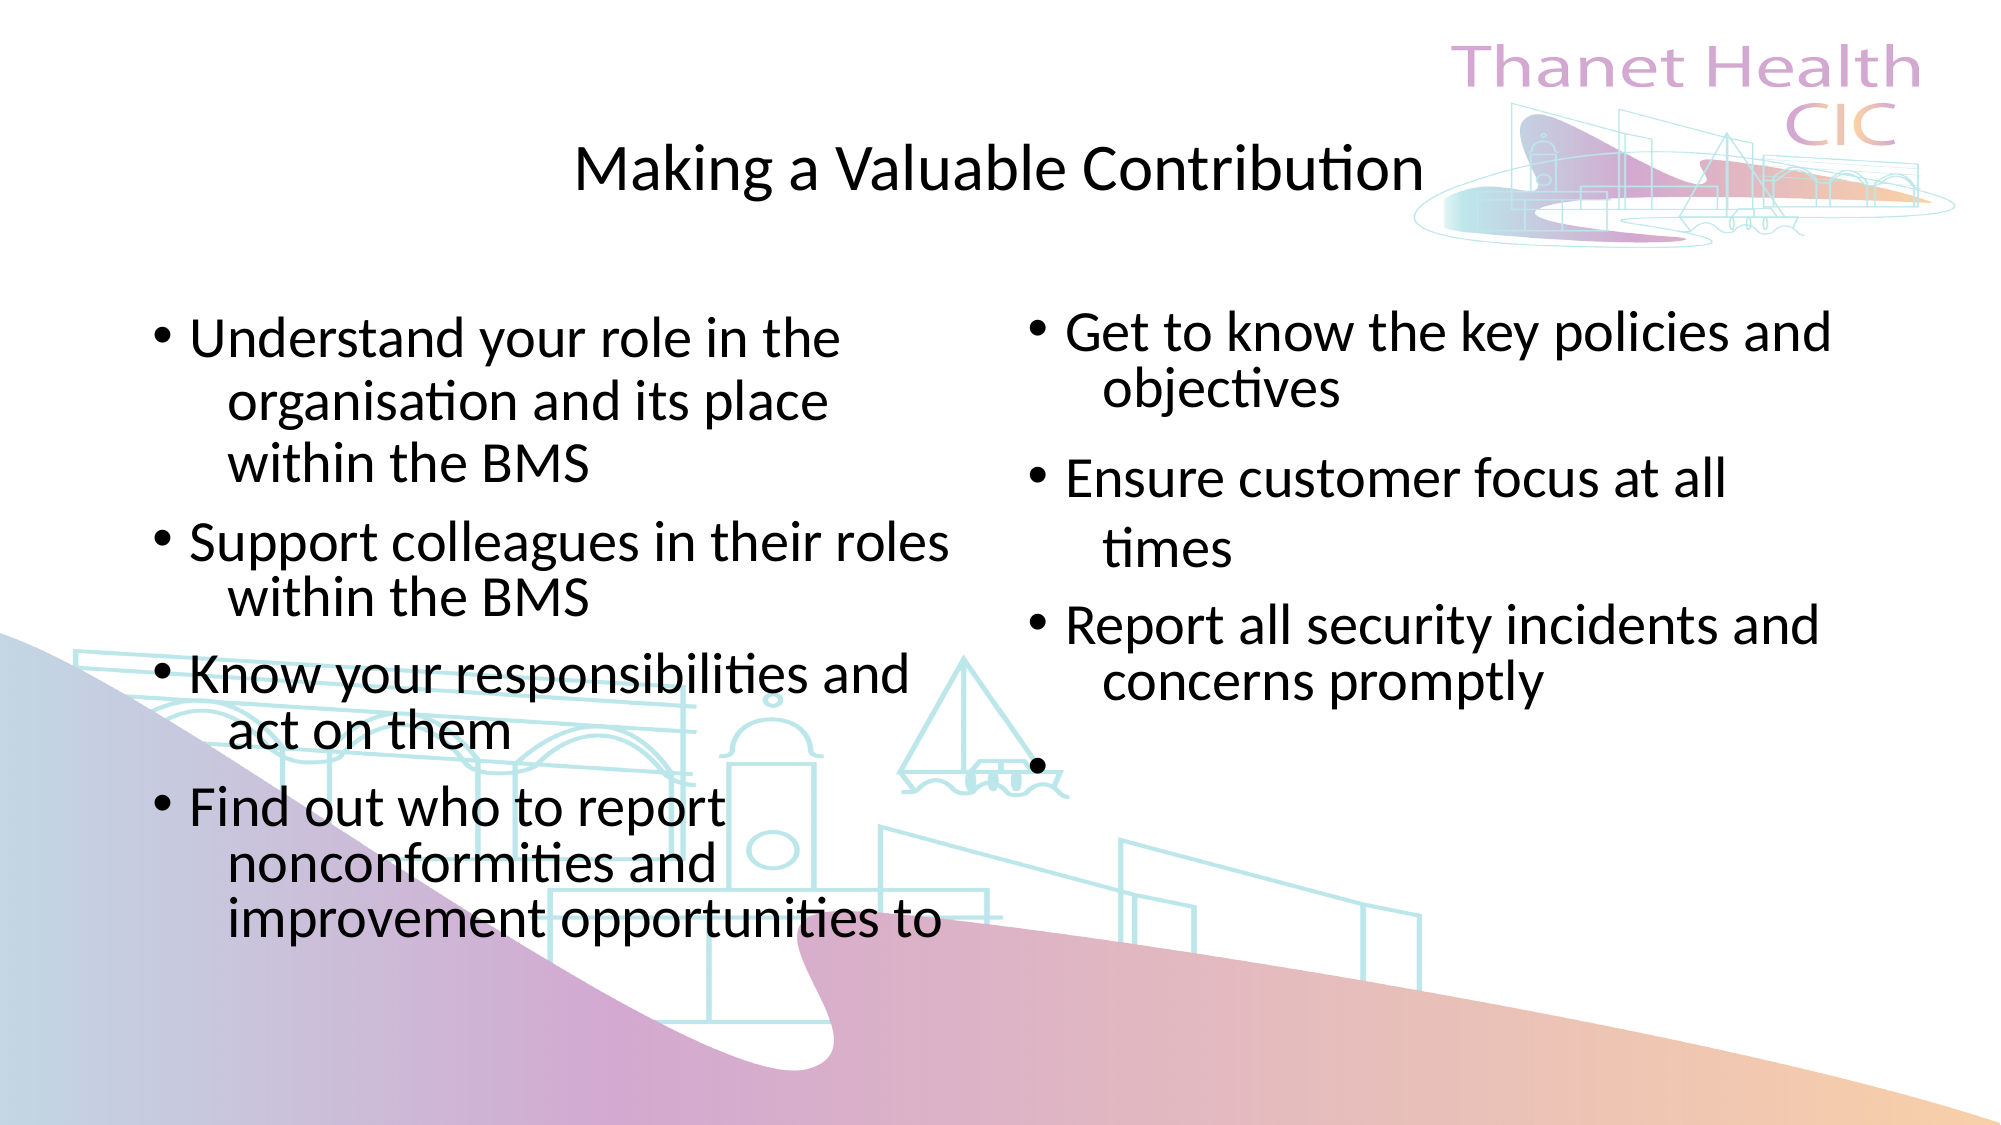

# Making a Valuable Contribution
Understand your role in the organisation and its place within the BMS
Support colleagues in their roles within the BMS
Know your responsibilities and act on them
Find out who to report nonconformities and improvement opportunities to
Get to know the key policies and objectives
Ensure customer focus at all times
Report all security incidents and concerns promptly